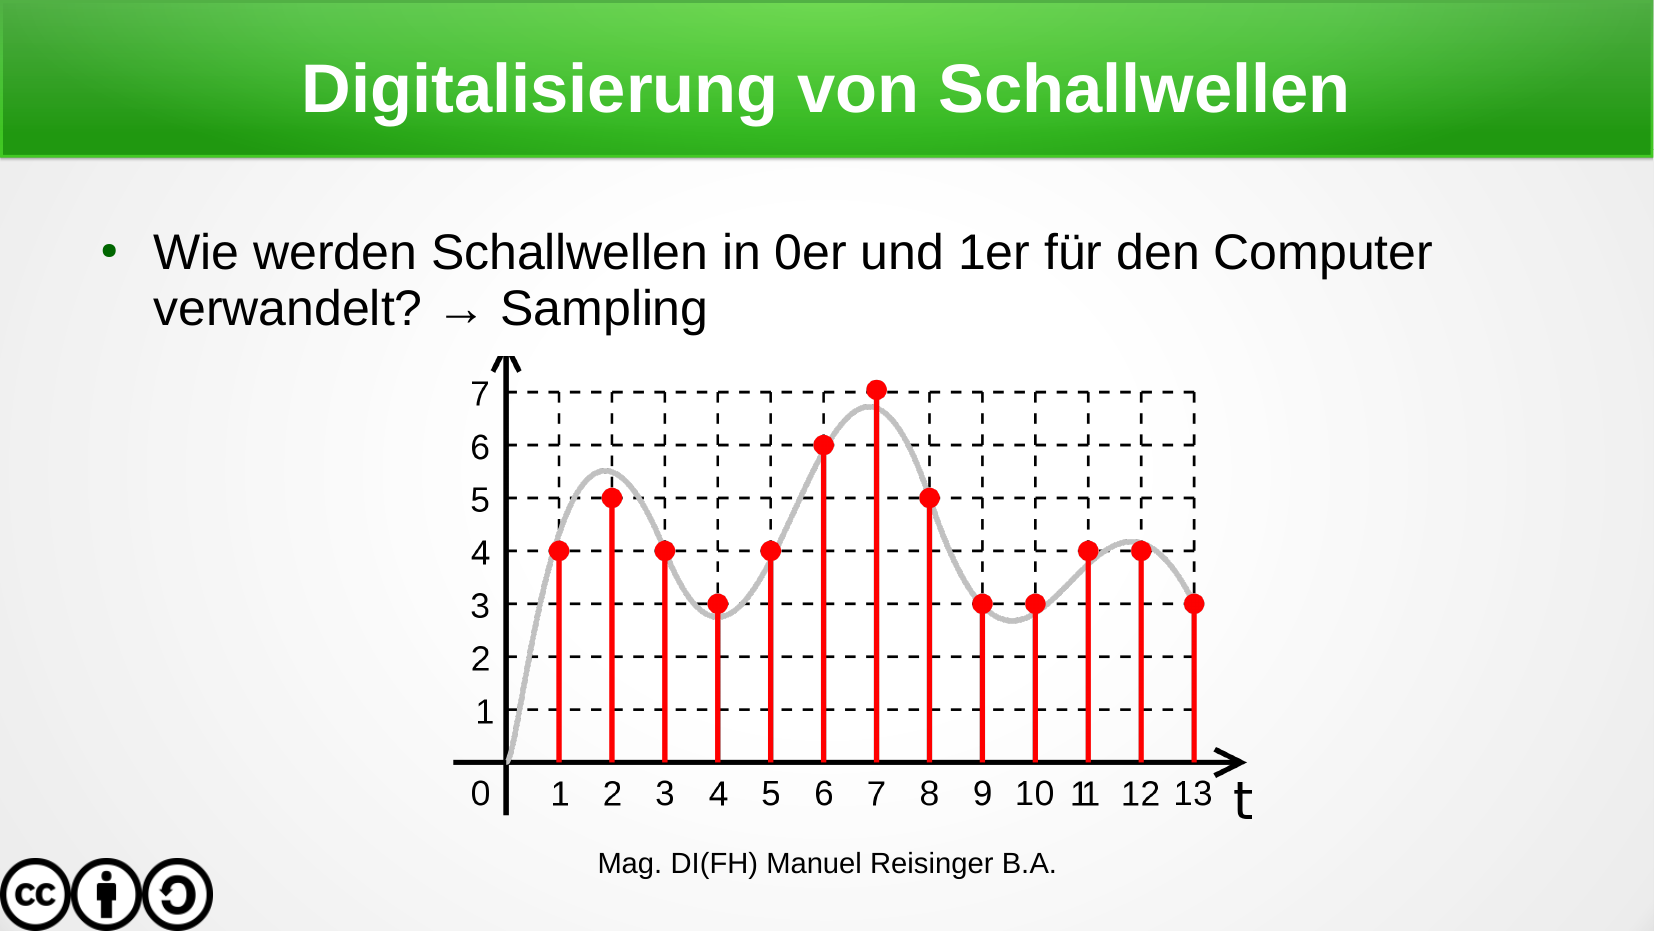

# Digitalisierung von Schallwellen
Wie werden Schallwellen in 0er und 1er für den Computer verwandelt? → Sampling